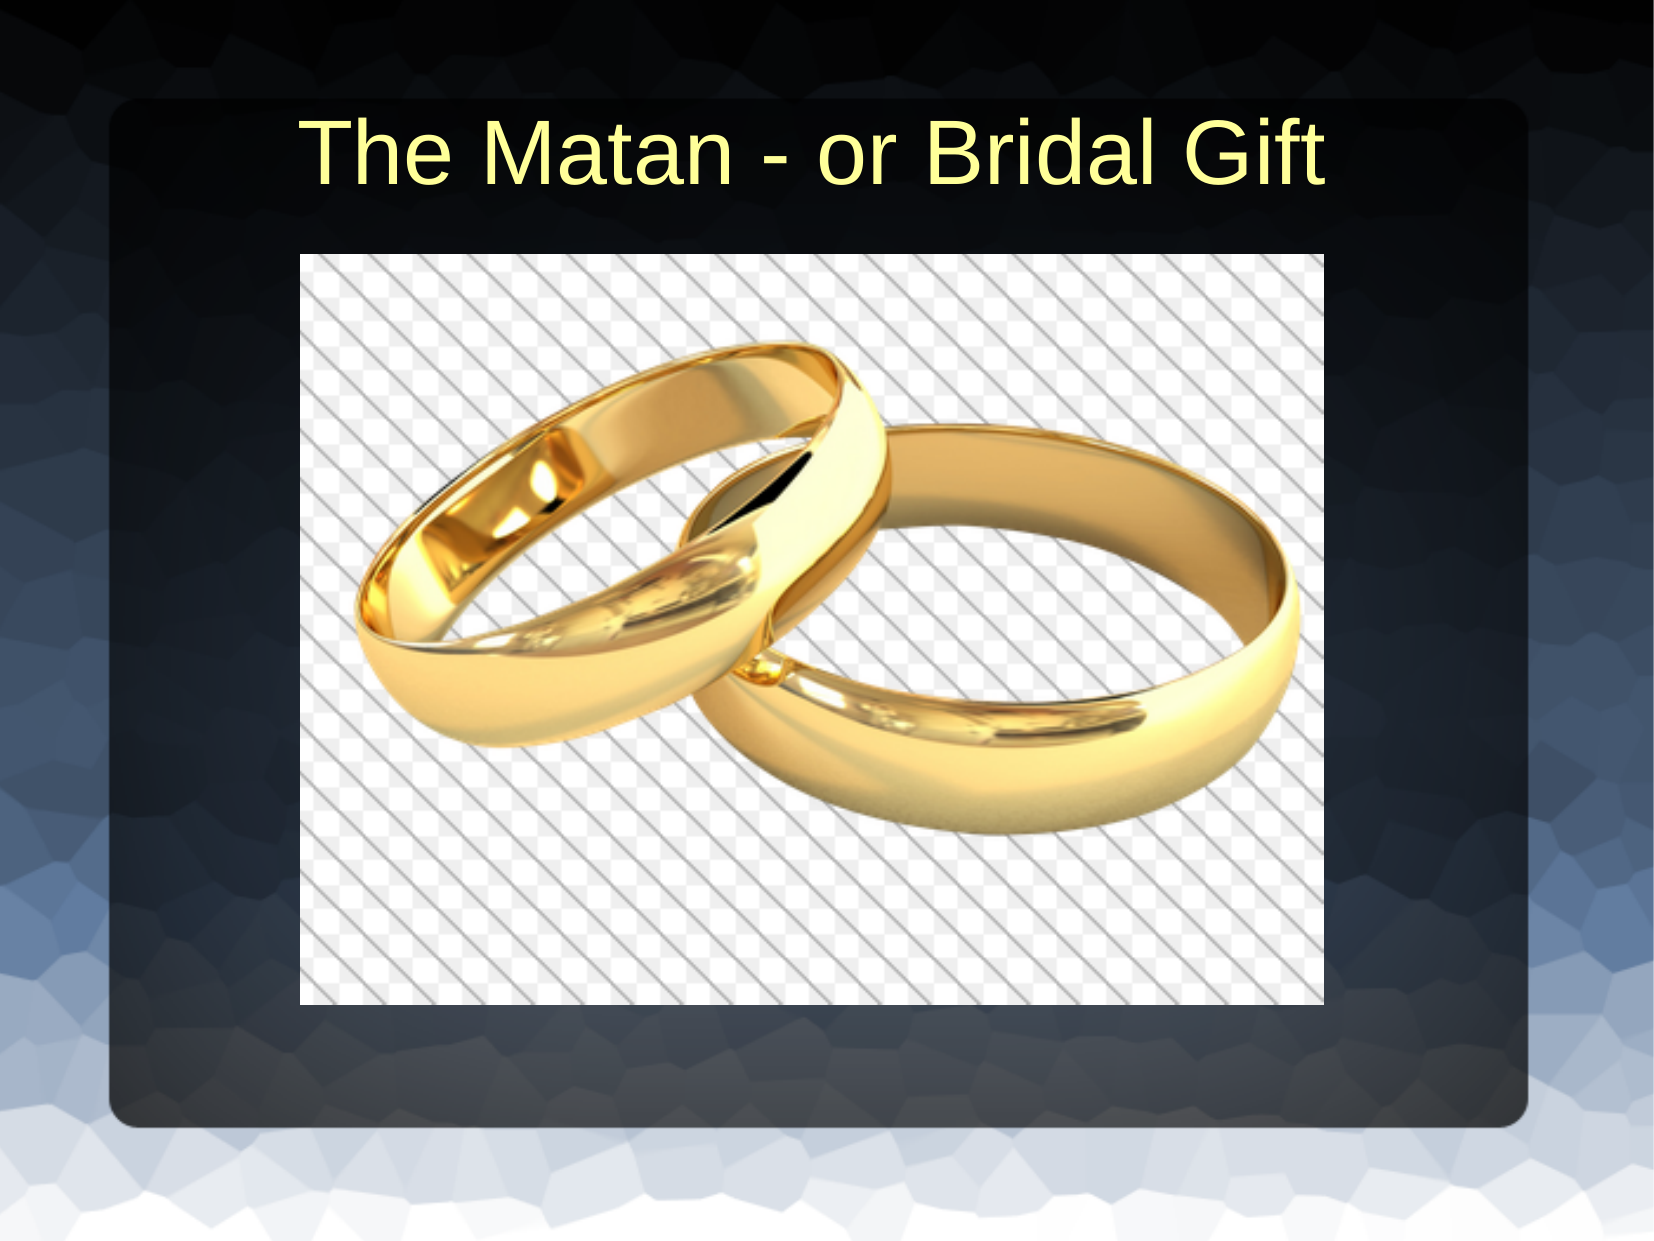

# The Matan - or Bridal Gift